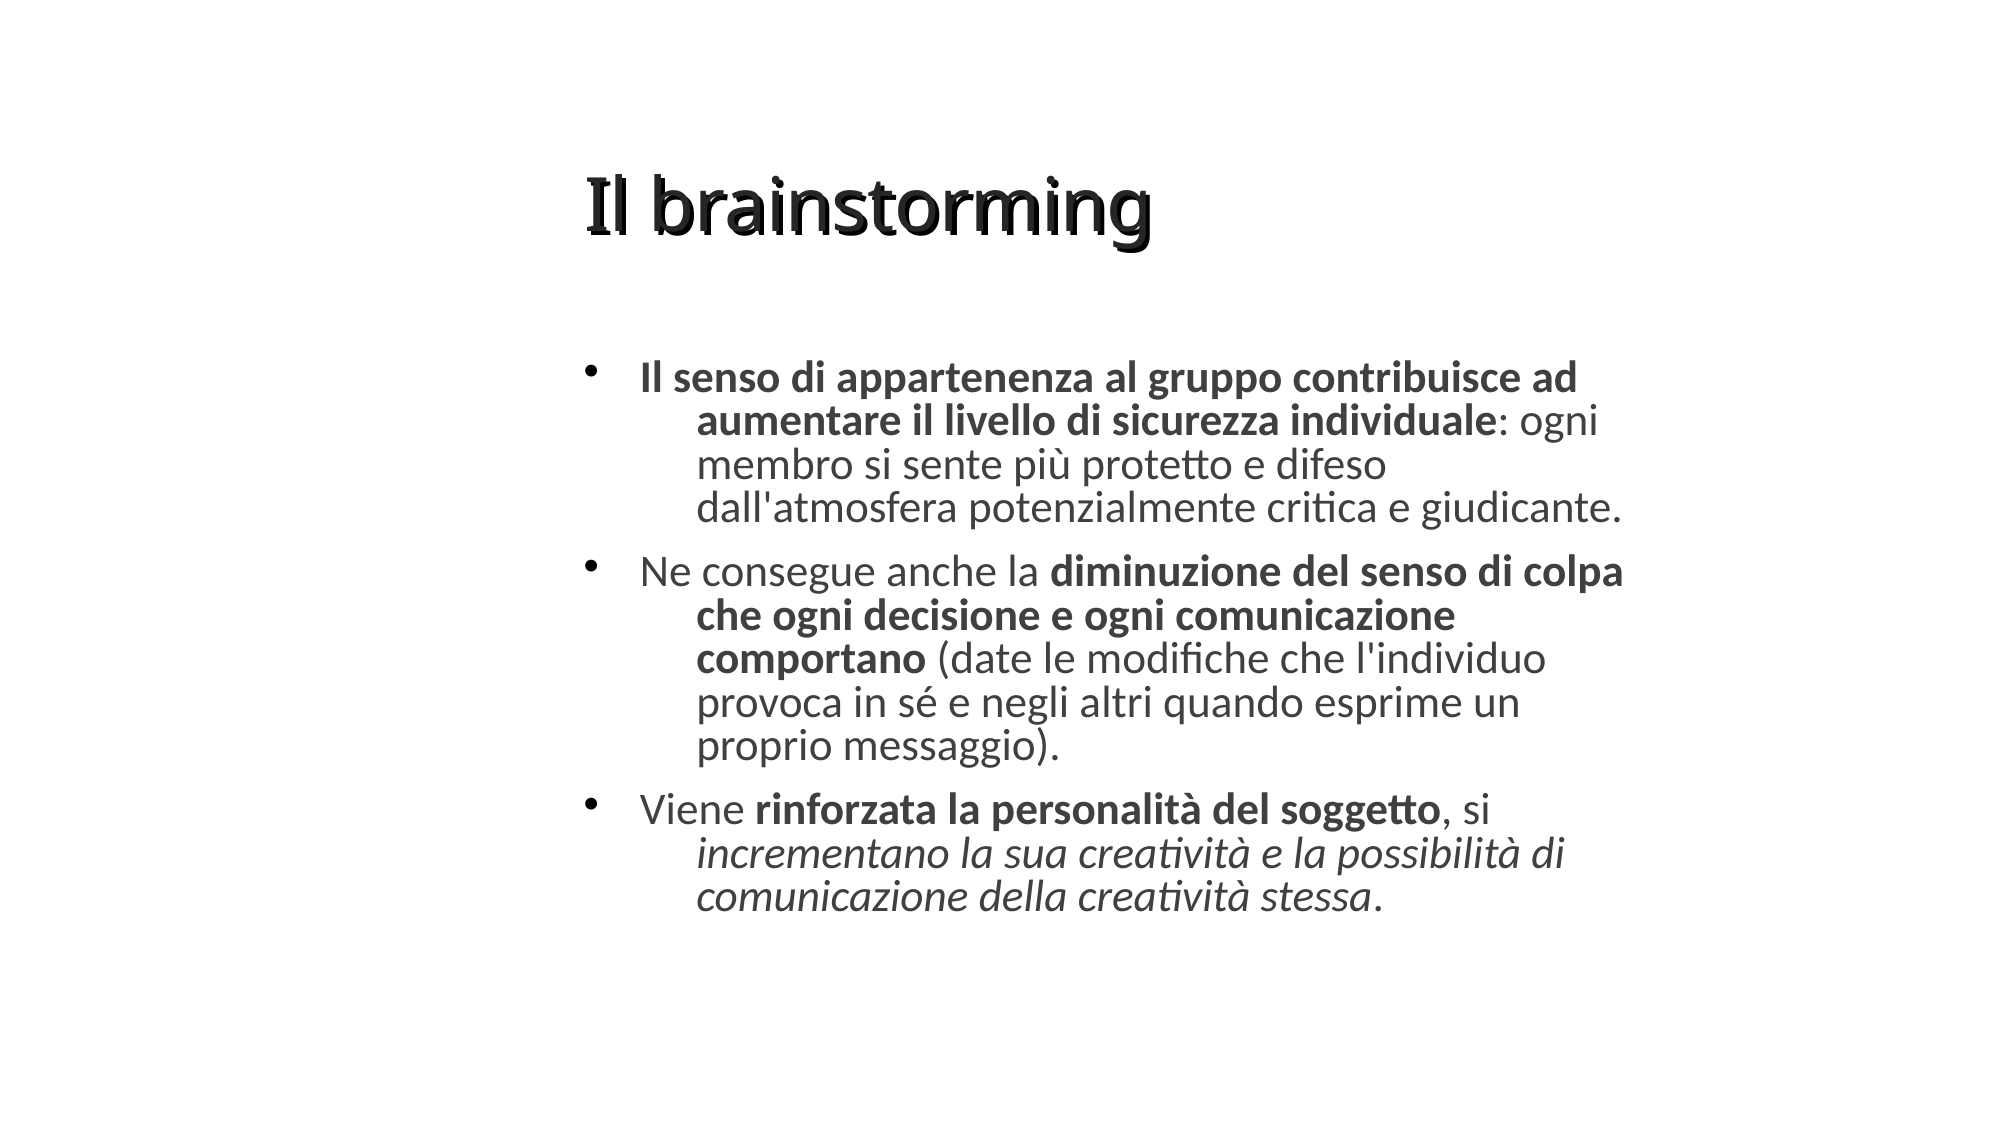

# Il brainstorming
Il senso di appartenenza al gruppo contribuisce ad aumentare il livello di sicurezza individuale: ogni membro si sente più protetto e difeso dall'atmosfera potenzialmente critica e giudicante.
Ne consegue anche la diminuzione del senso di colpa che ogni decisione e ogni comunicazione comportano (date le modifiche che l'individuo provoca in sé e negli altri quando esprime un proprio messaggio).
Viene rinforzata la personalità del soggetto, si incrementano la sua creatività e la possibilità di comunicazione della creatività stessa.